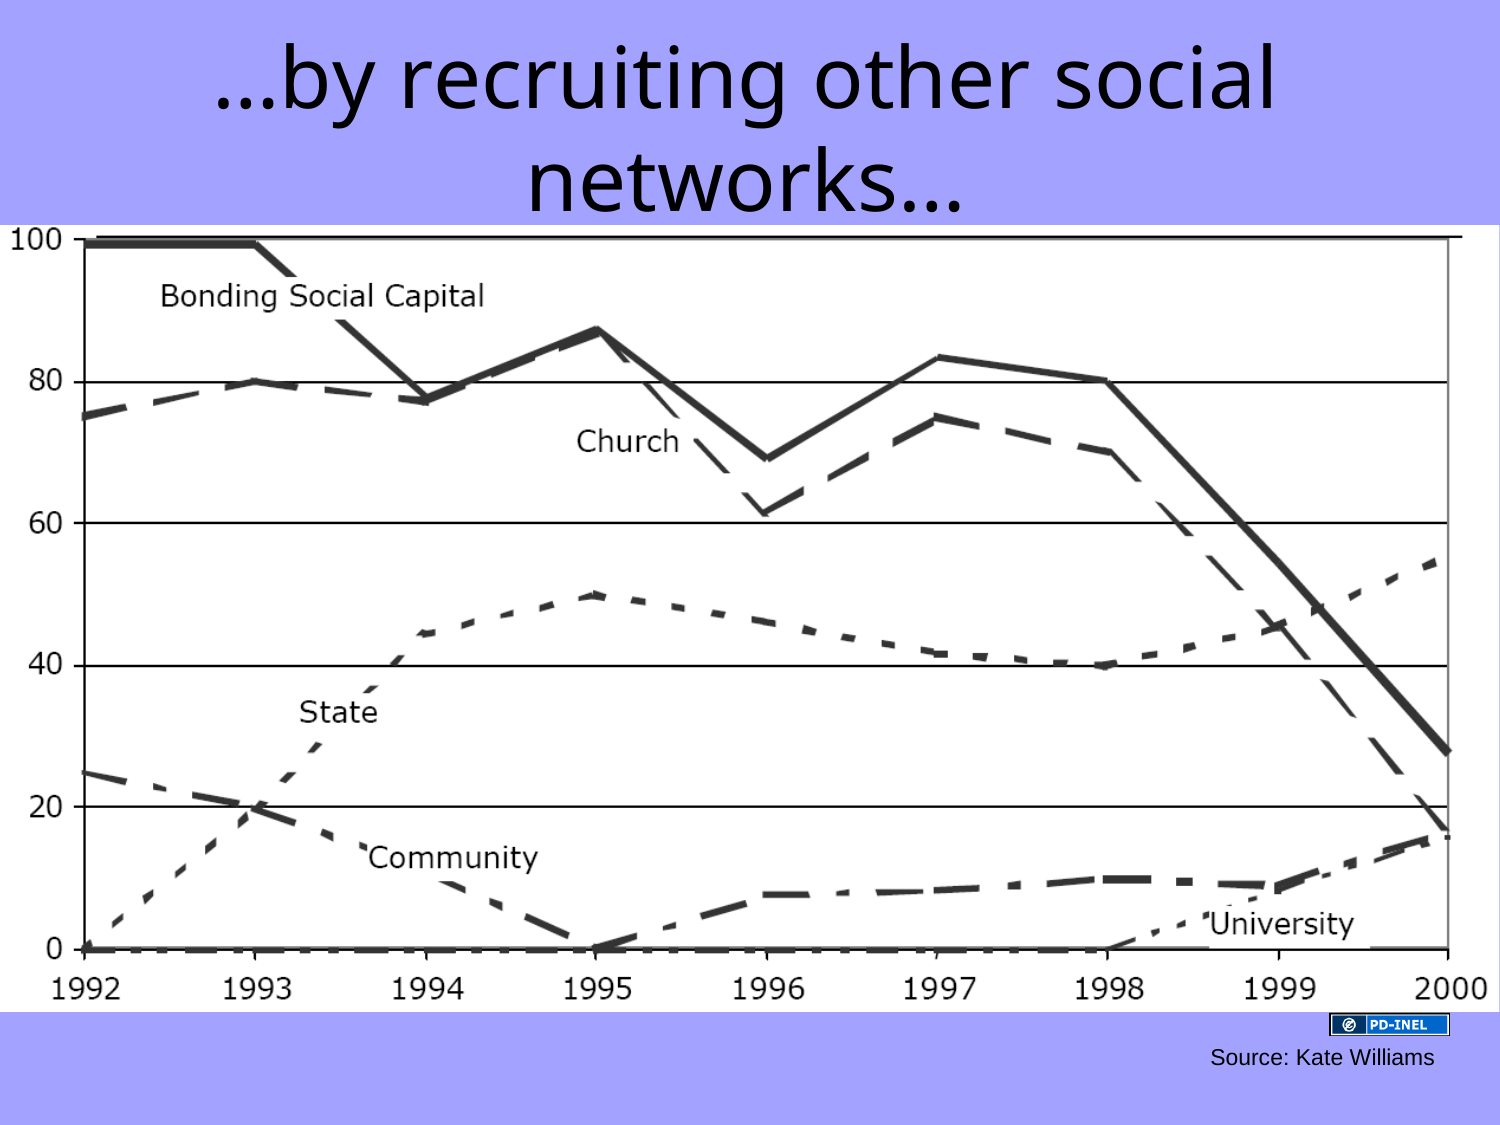

# …by recruiting other social networks…
Source: Kate Williams